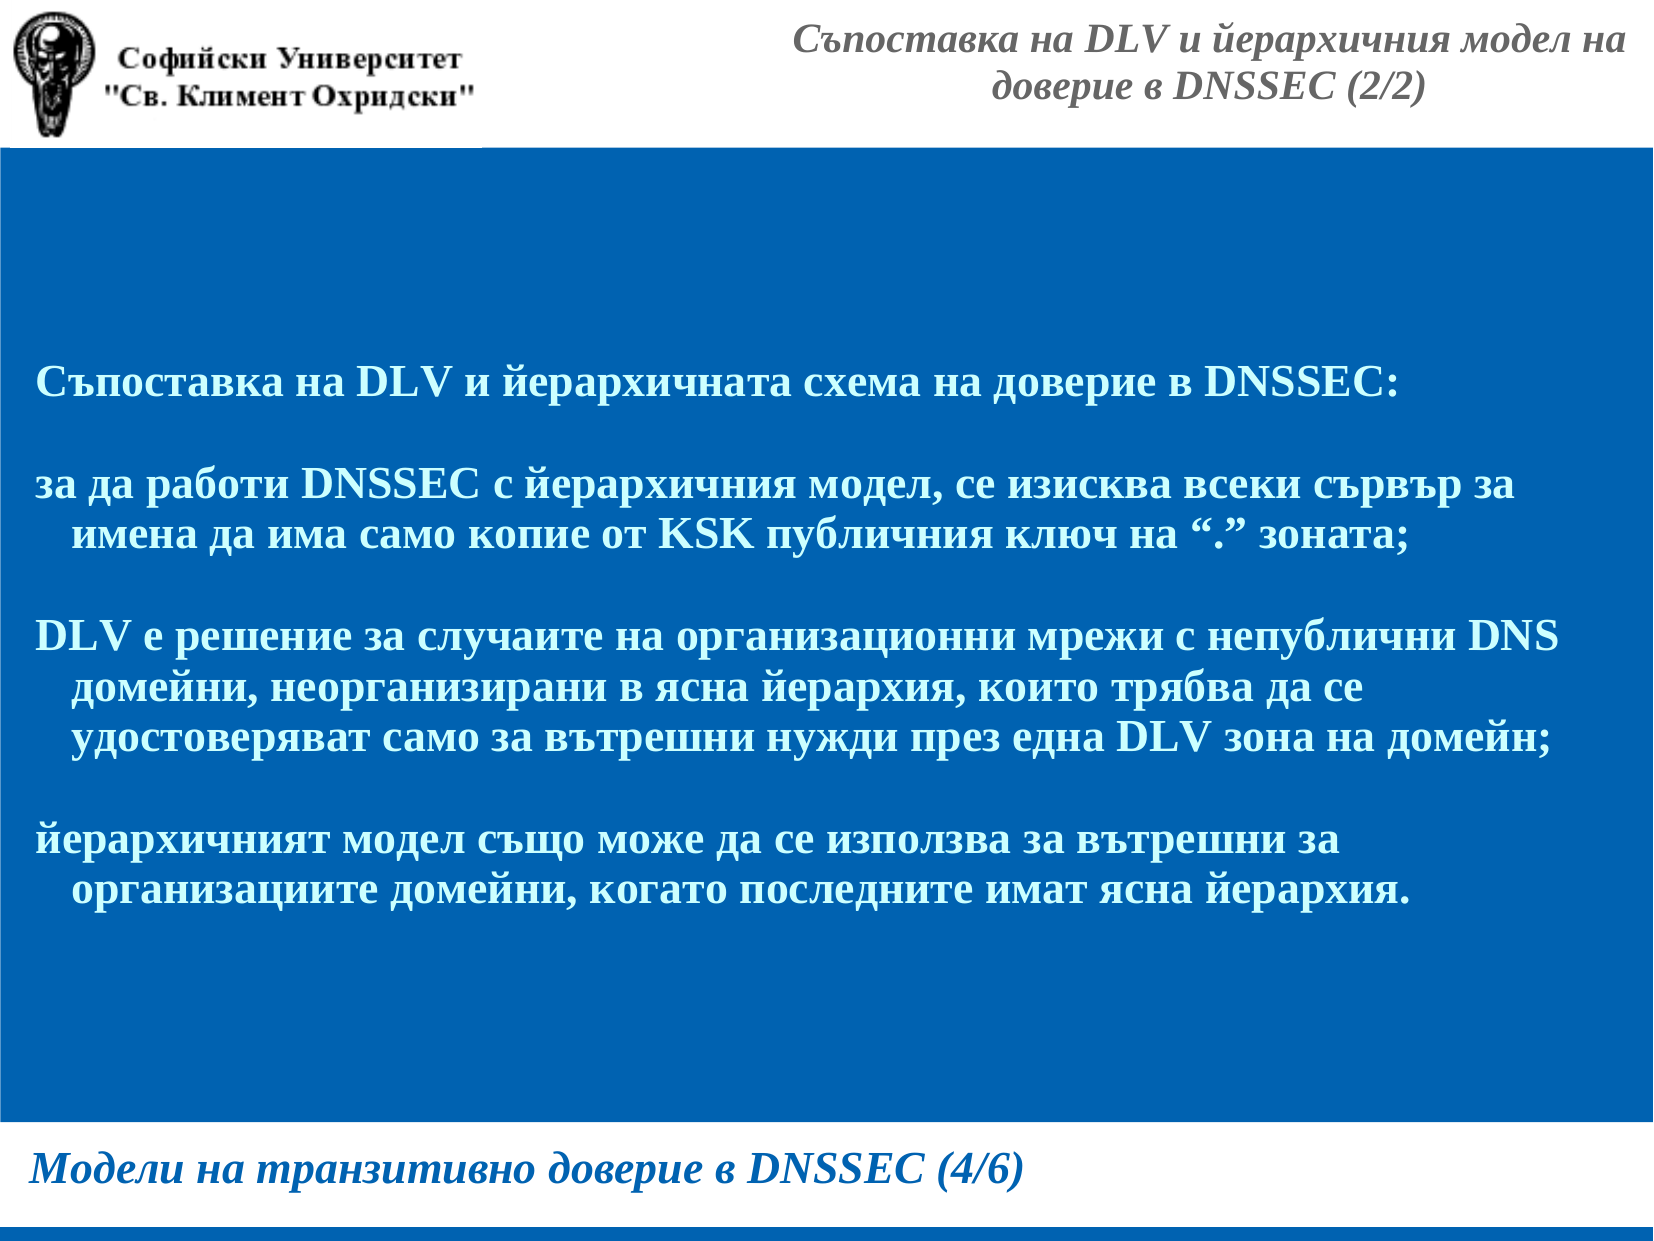

# Съпоставка на DLV и йерархичния модел на доверие в DNSSEC (2/2)
Съпоставка на DLV и йерархичната схема на доверие в DNSSEC:
за да работи DNSSEC с йерархичния модел, се изисква всеки сървър за имена да има само копие от KSK публичния ключ на “.” зоната;
DLV е решение за случаите на организационни мрежи с непублични DNS домейни, неорганизирани в ясна йерархия, които трябва да се удостоверяват само за вътрешни нужди през една DLV зона на домейн;
йерархичният модел също може да се използва за вътрешни за организациите домейни, когато последните имат ясна йерархия.
Модели на транзитивно доверие в DNSSEC (4/6)